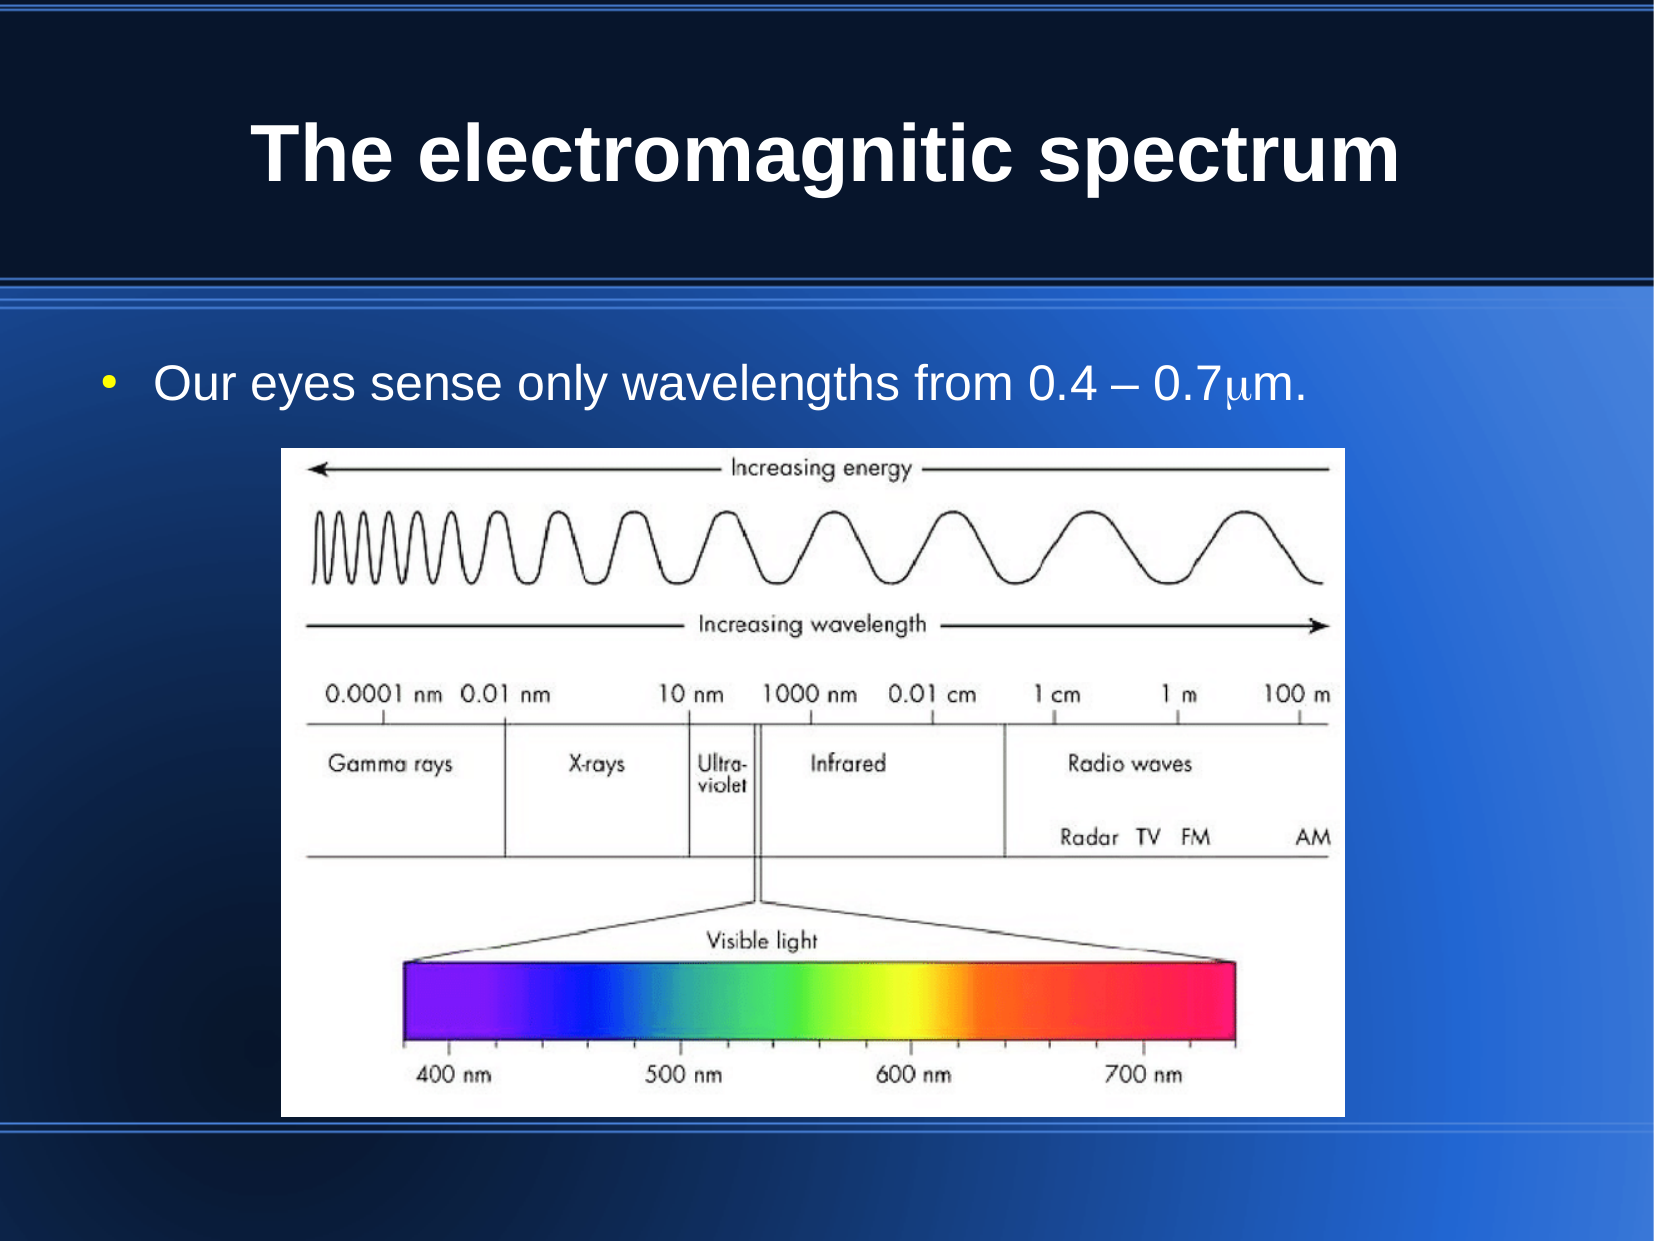

# The electromagnitic spectrum
Our eyes sense only wavelengths from 0.4 – 0.7mm.